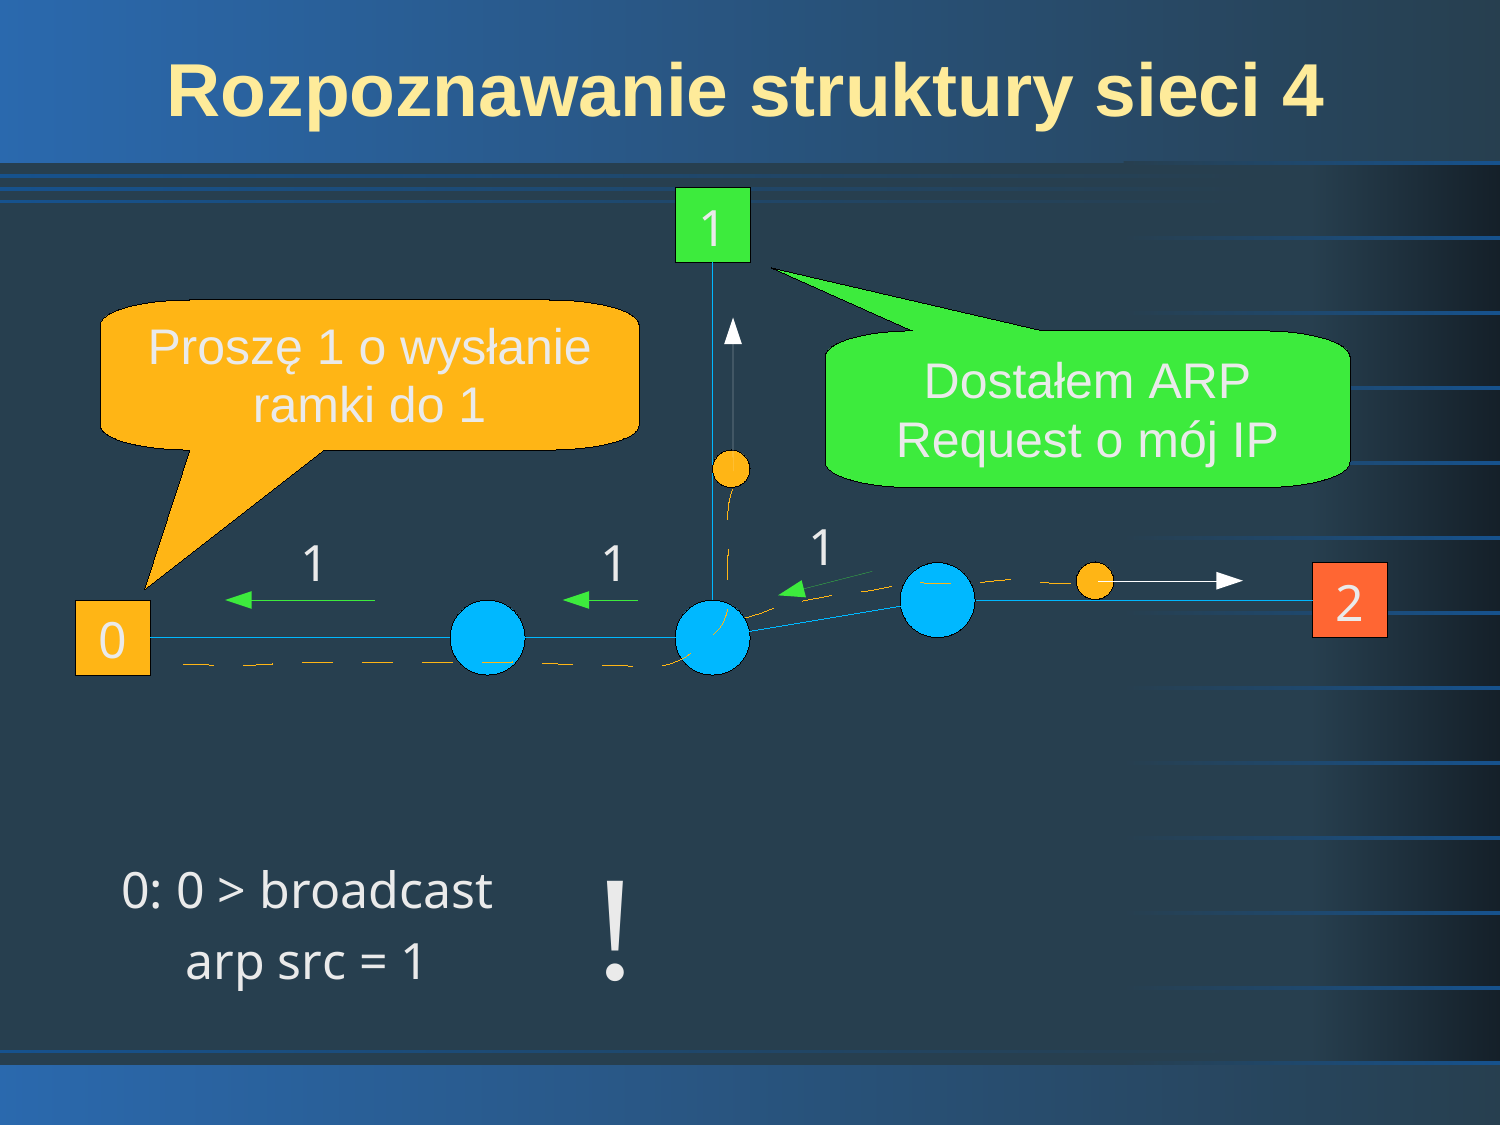

# Rozpoznawanie struktury sieci 4
1
Proszę 1 o wysłanie ramki do 1
Dostałem ARP Request o mój IP
1
1
1
2
0
!
0: 0 > broadcast
arp src = 1